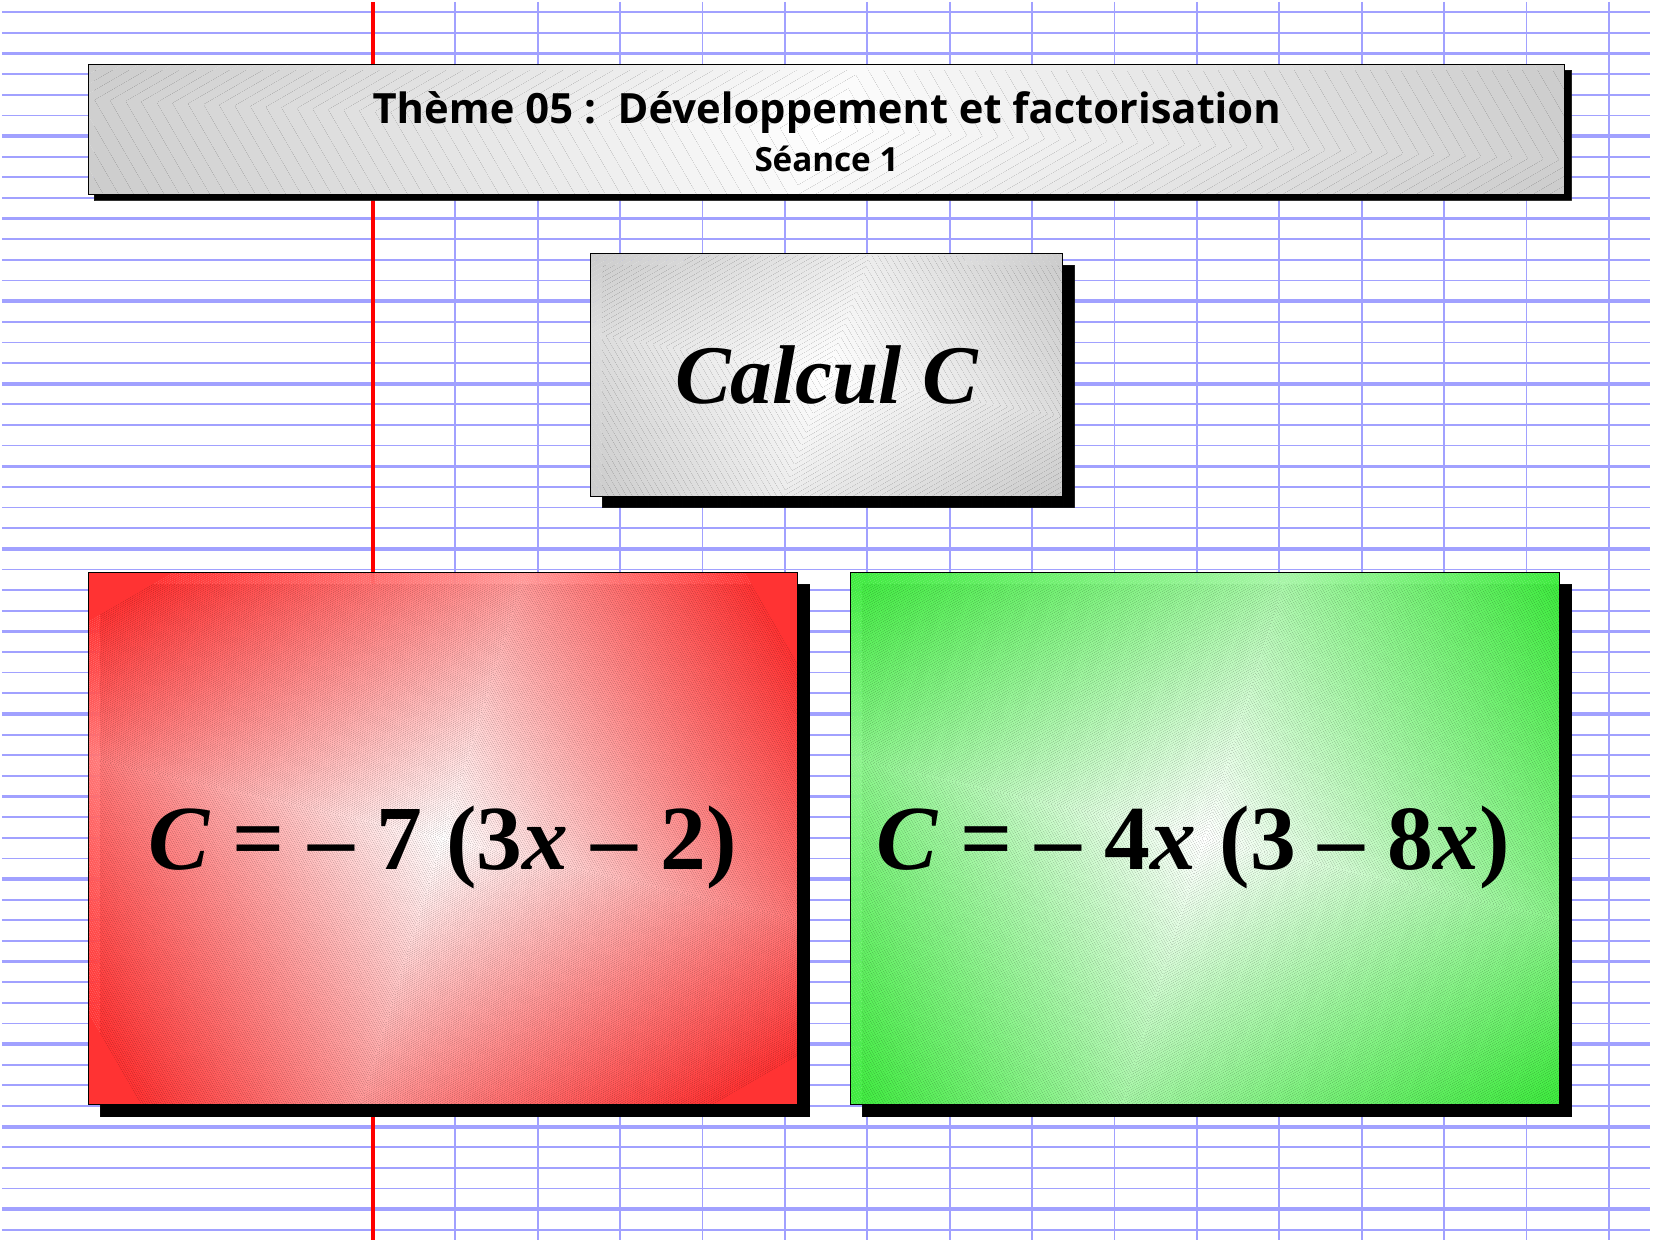

Thème 05 : Développement et factorisation
Séance 1
Calcul C
10
11
12
13
14
15
9
0
1
2
3
4
5
6
7
8
C = – 7 (3x – 2)
C = – 4x (3 – 8x)